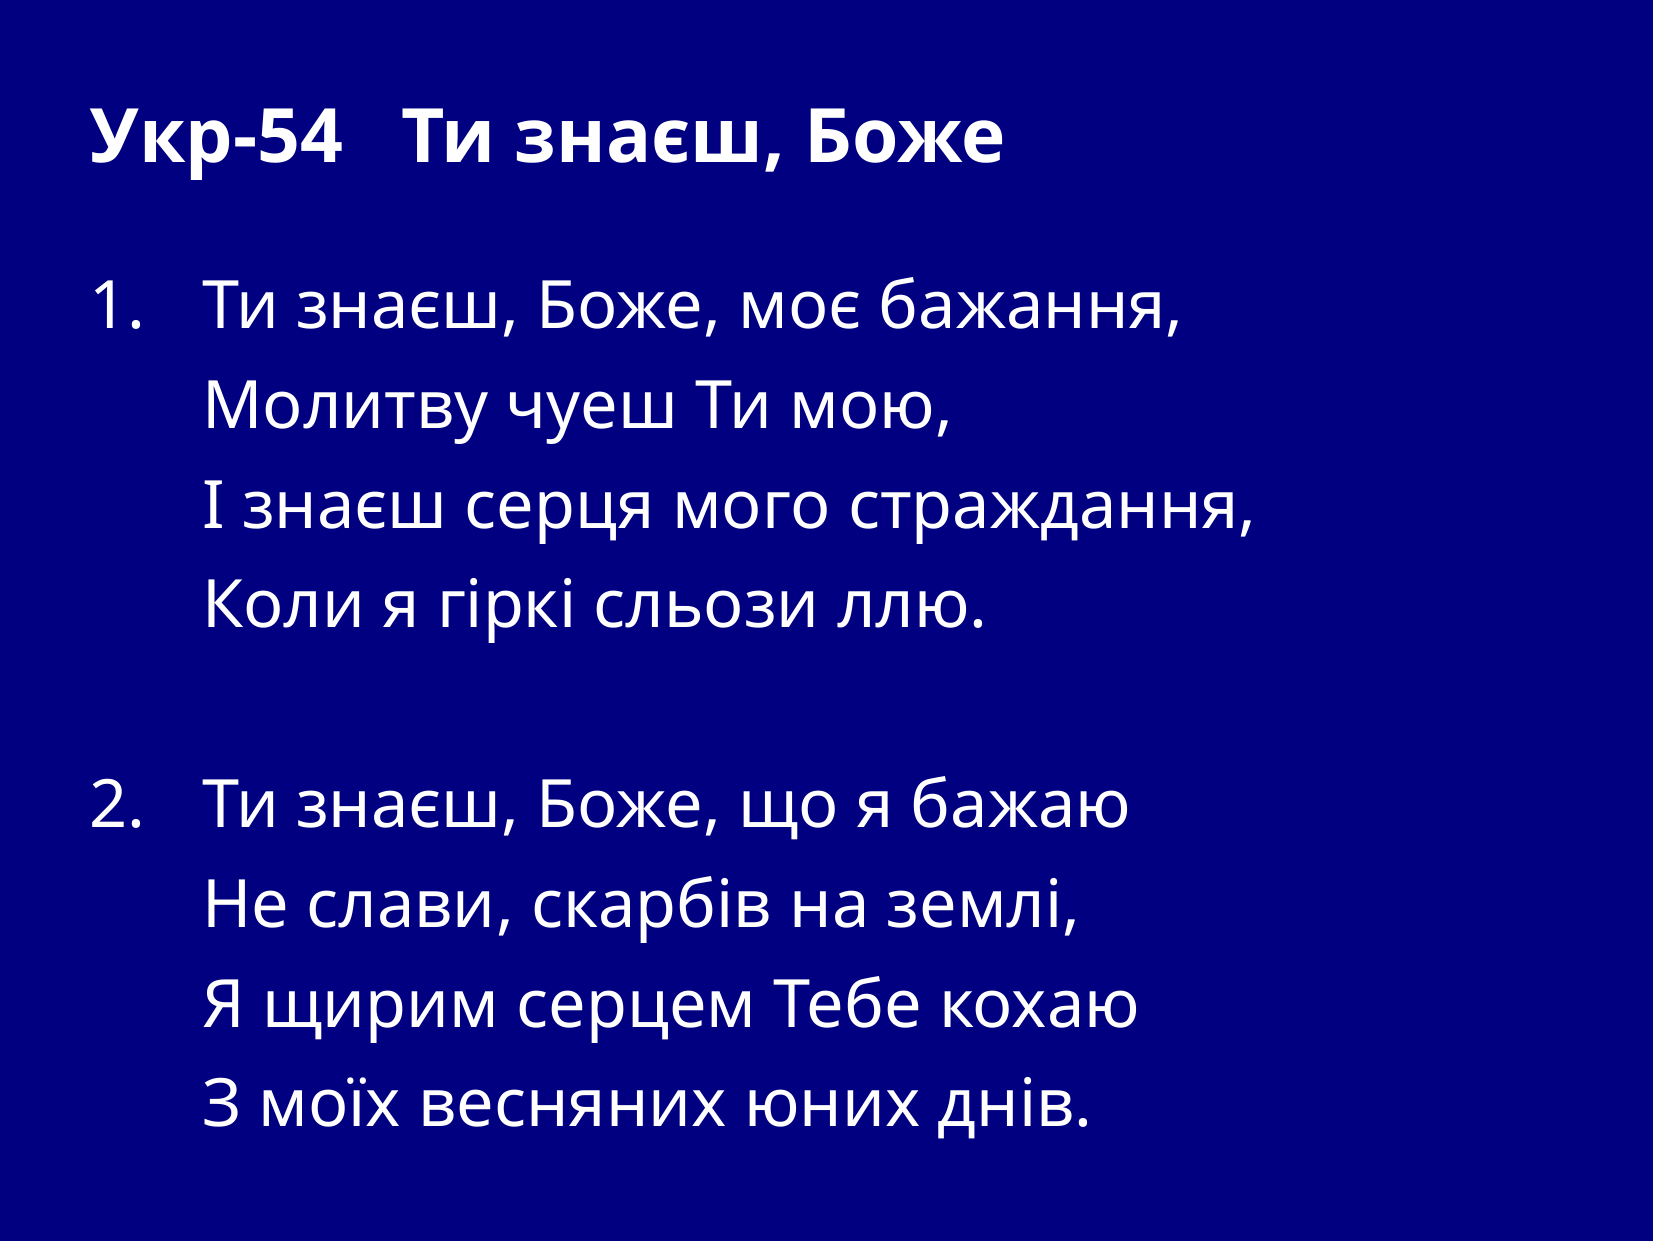

Укр-54 Ти знаєш, Боже
1.	Ти знаєш, Боже, моє бажання,
	Молитву чуеш Ти мою,
	І знаєш серця мого страждання,
	Коли я гіркі сльози ллю.
2.	Ти знаєш, Боже, що я бажаю
	Не слави, скарбів на землі,
	Я щирим серцем Тебе кохаю
	З моїх весняних юних днів.